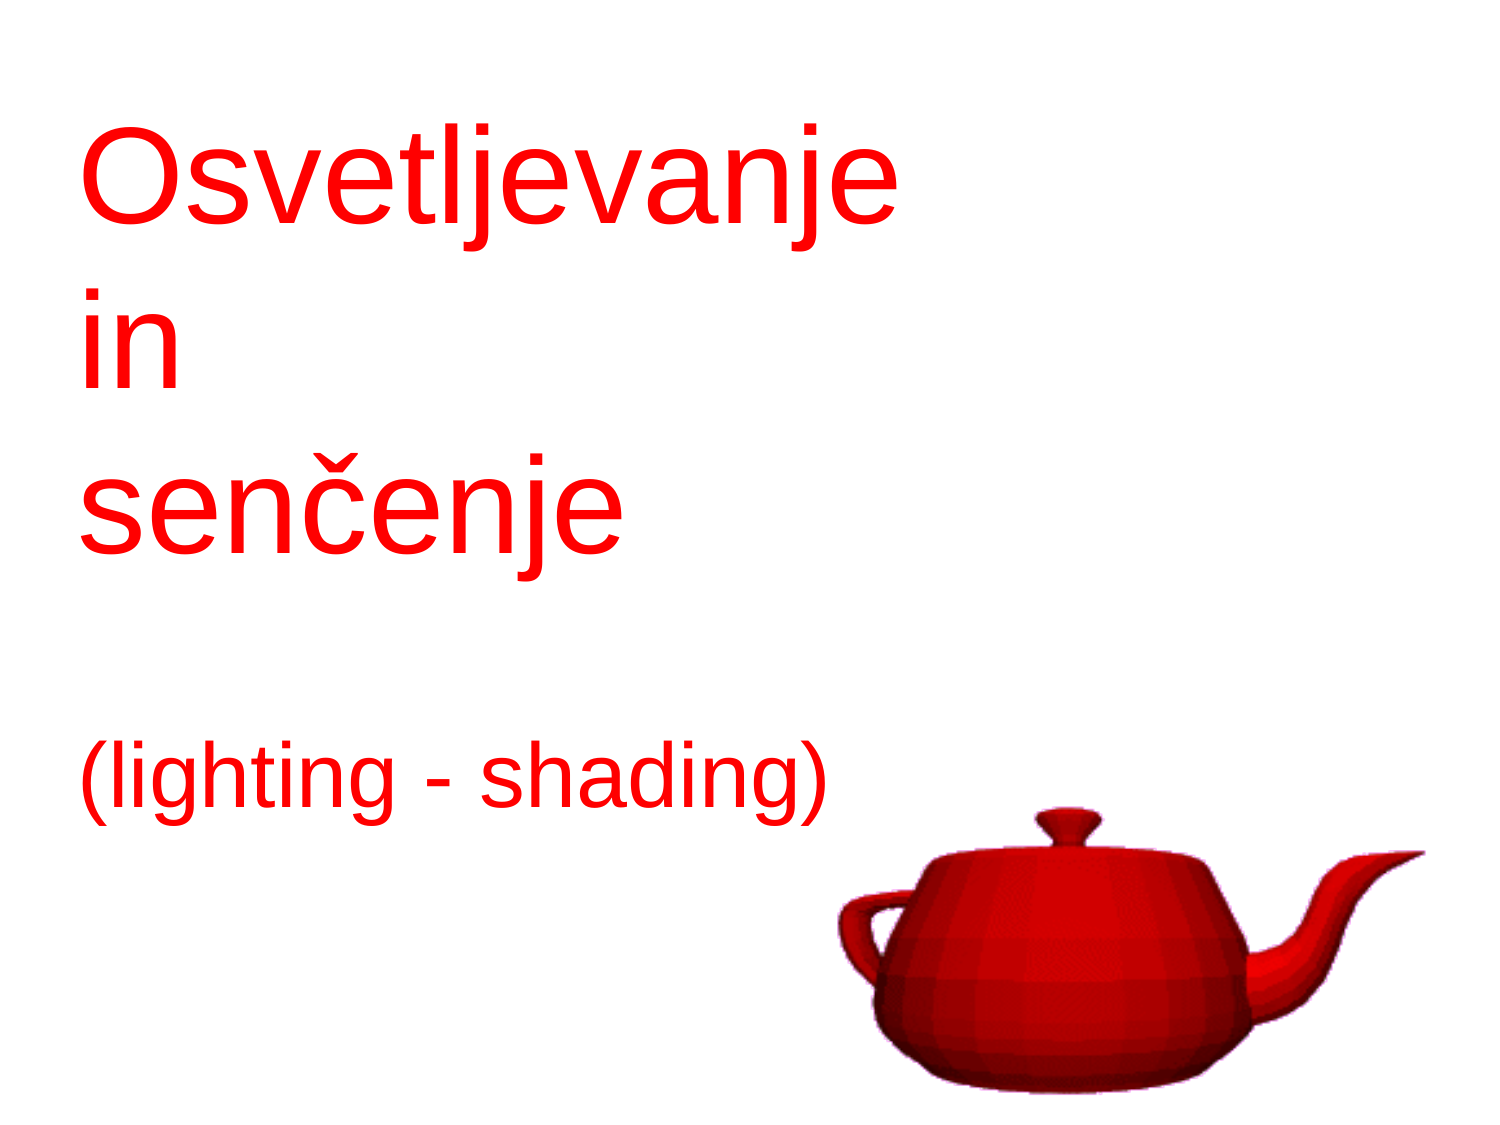

# Osvetljevanje in senčenje (lighting - shading)